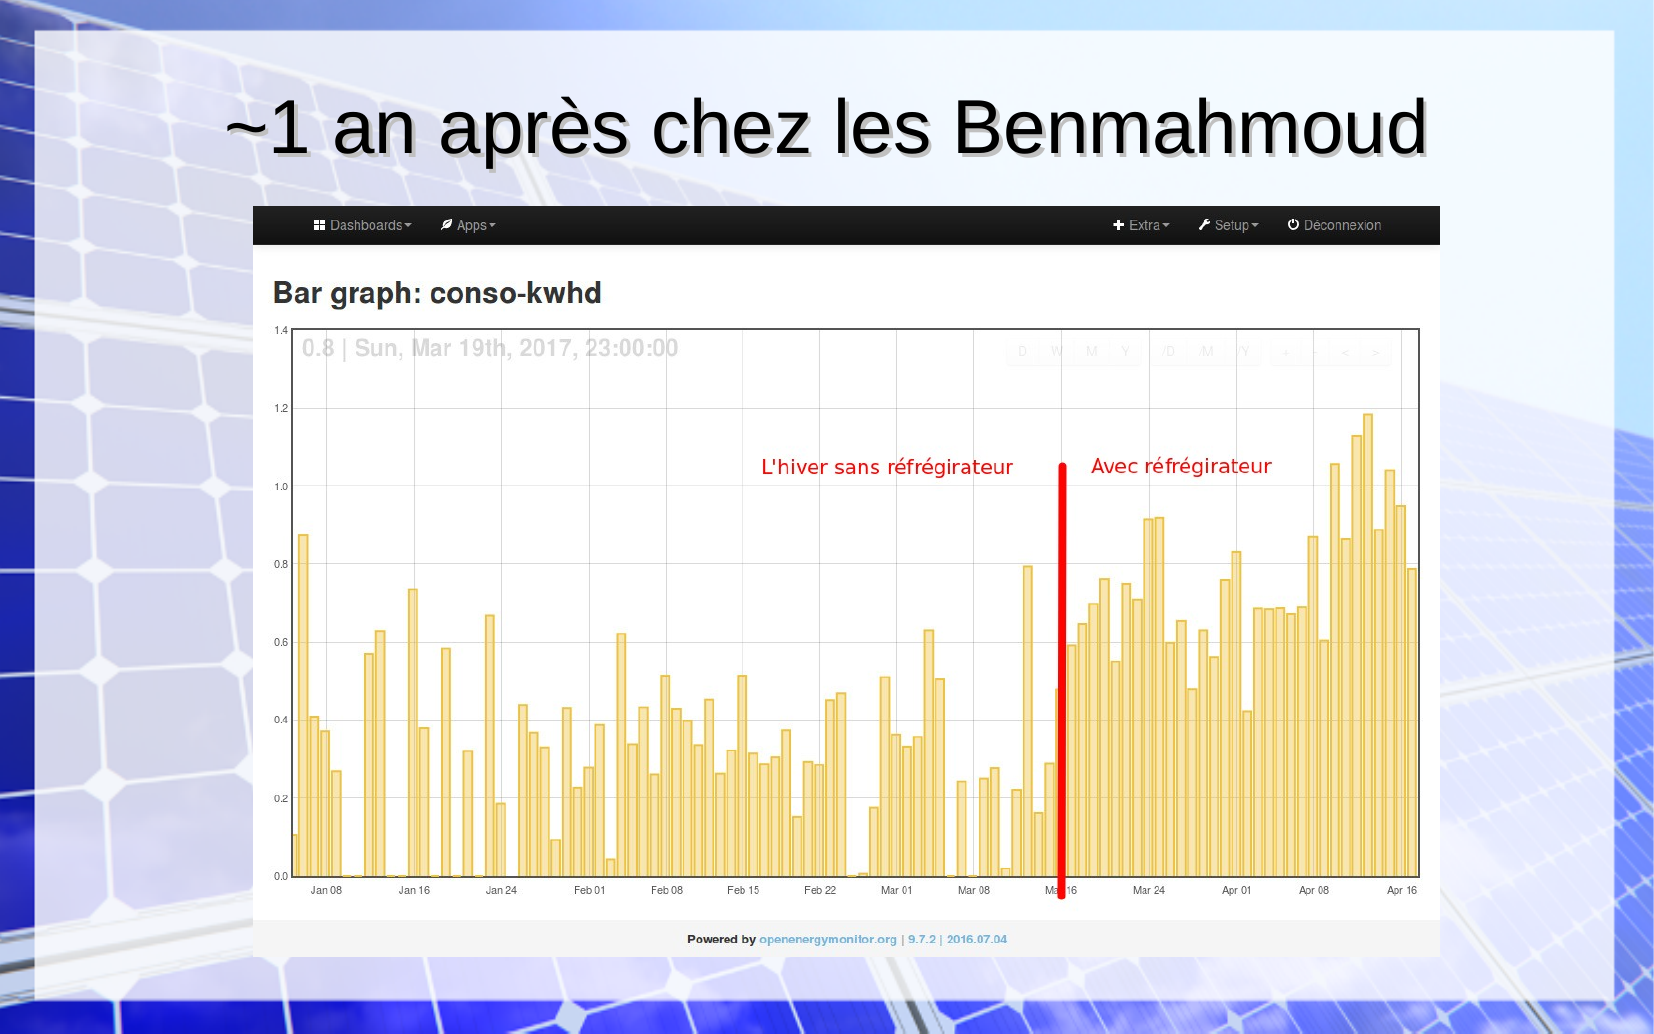

# ~1 an après chez les Benmahmoud